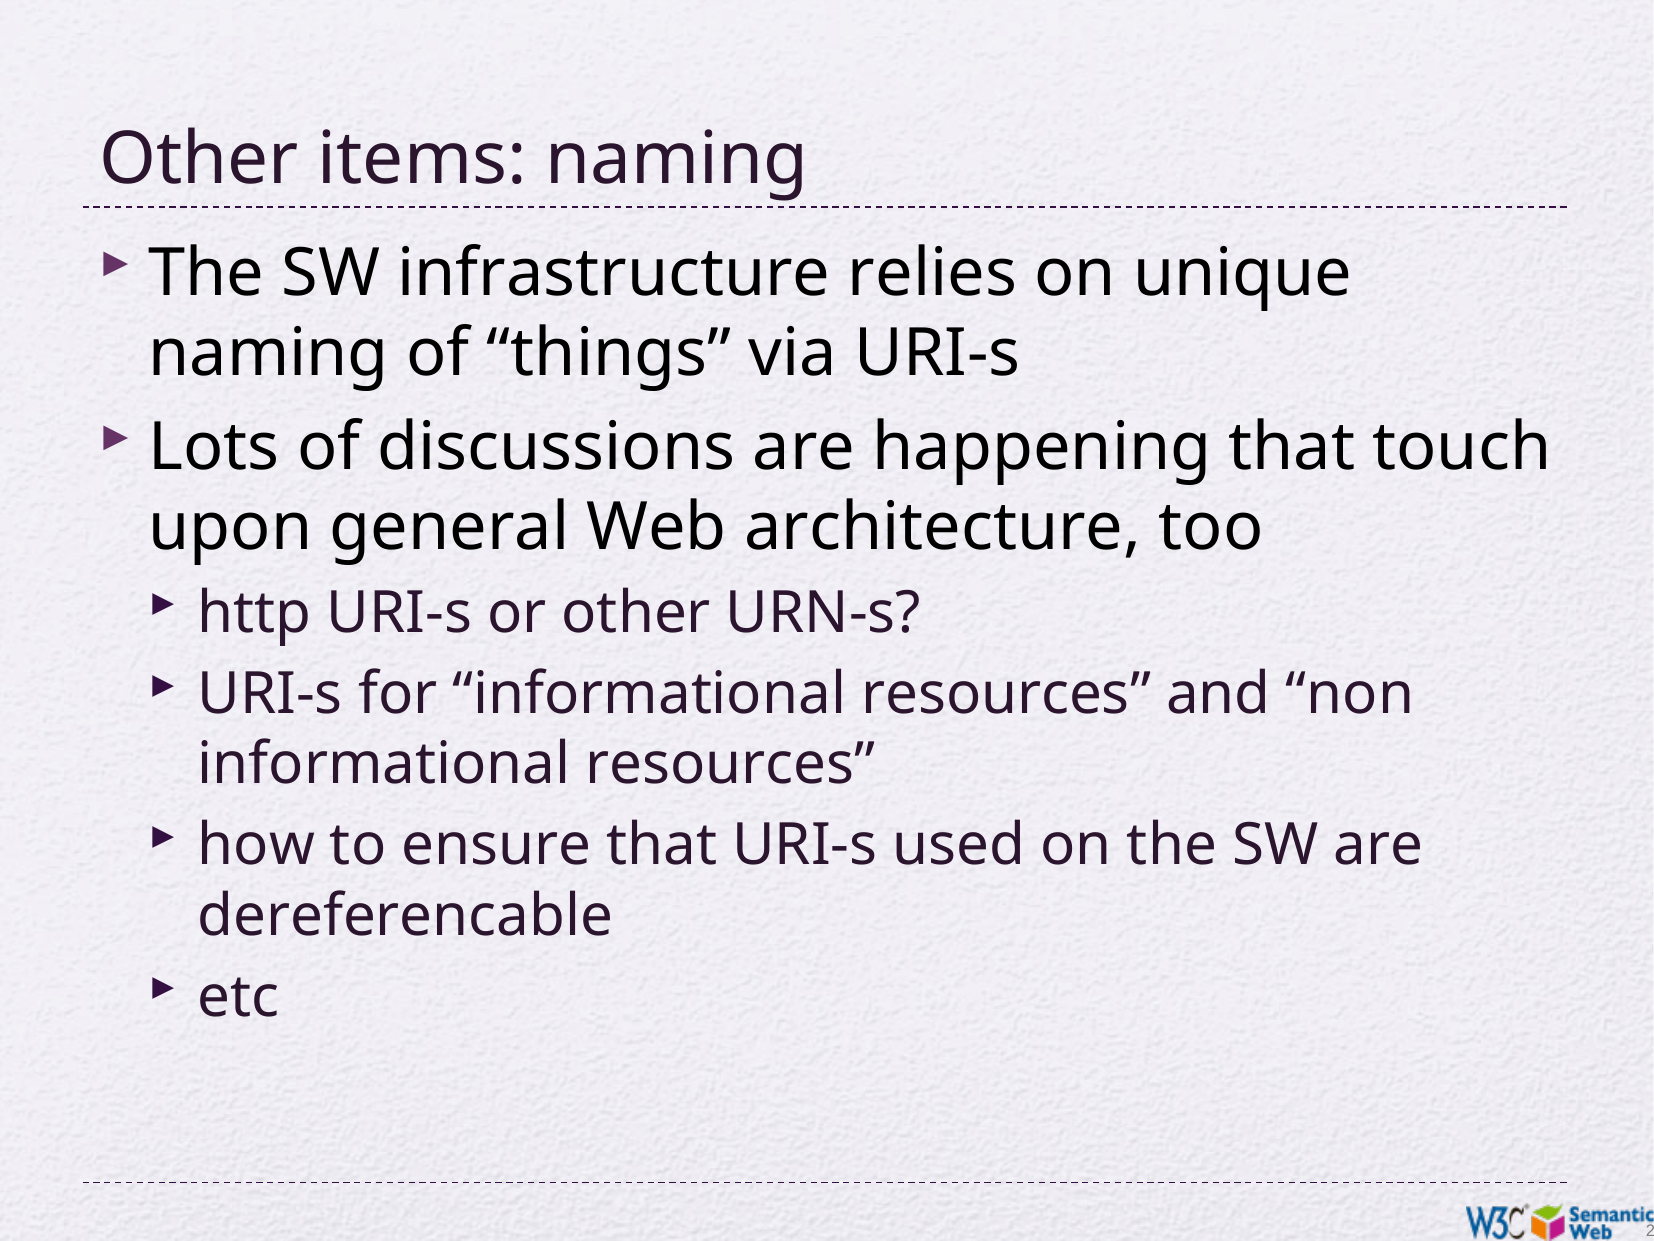

# Other items: naming
The SW infrastructure relies on unique naming of “things” via URI-s
Lots of discussions are happening that touch upon general Web architecture, too
http URI-s or other URN-s?
URI-s for “informational resources” and “non informational resources”
how to ensure that URI-s used on the SW are dereferencable
etc